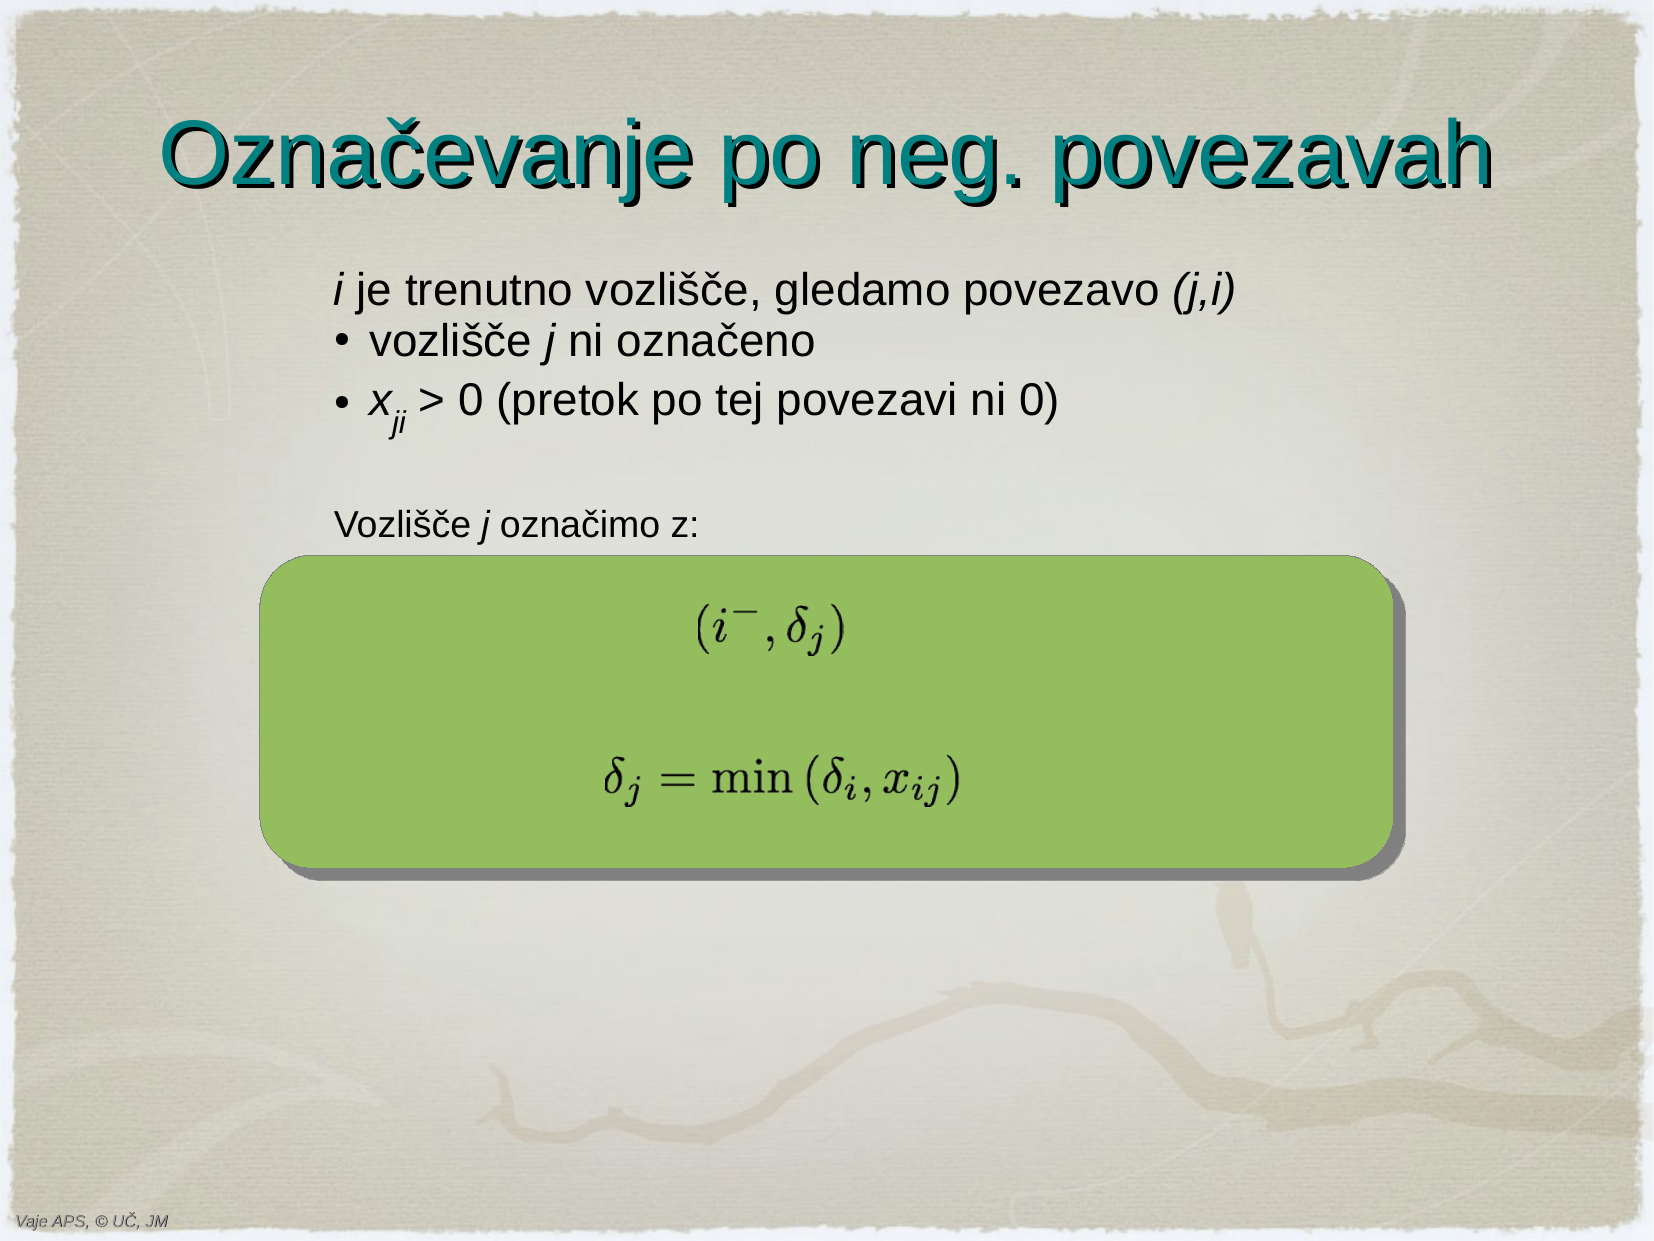

# Označevanje po neg. povezavah
i je trenutno vozlišče, gledamo povezavo (j,i)
vozlišče j ni označeno
xji > 0 (pretok po tej povezavi ni 0)
Vozlišče j označimo z: